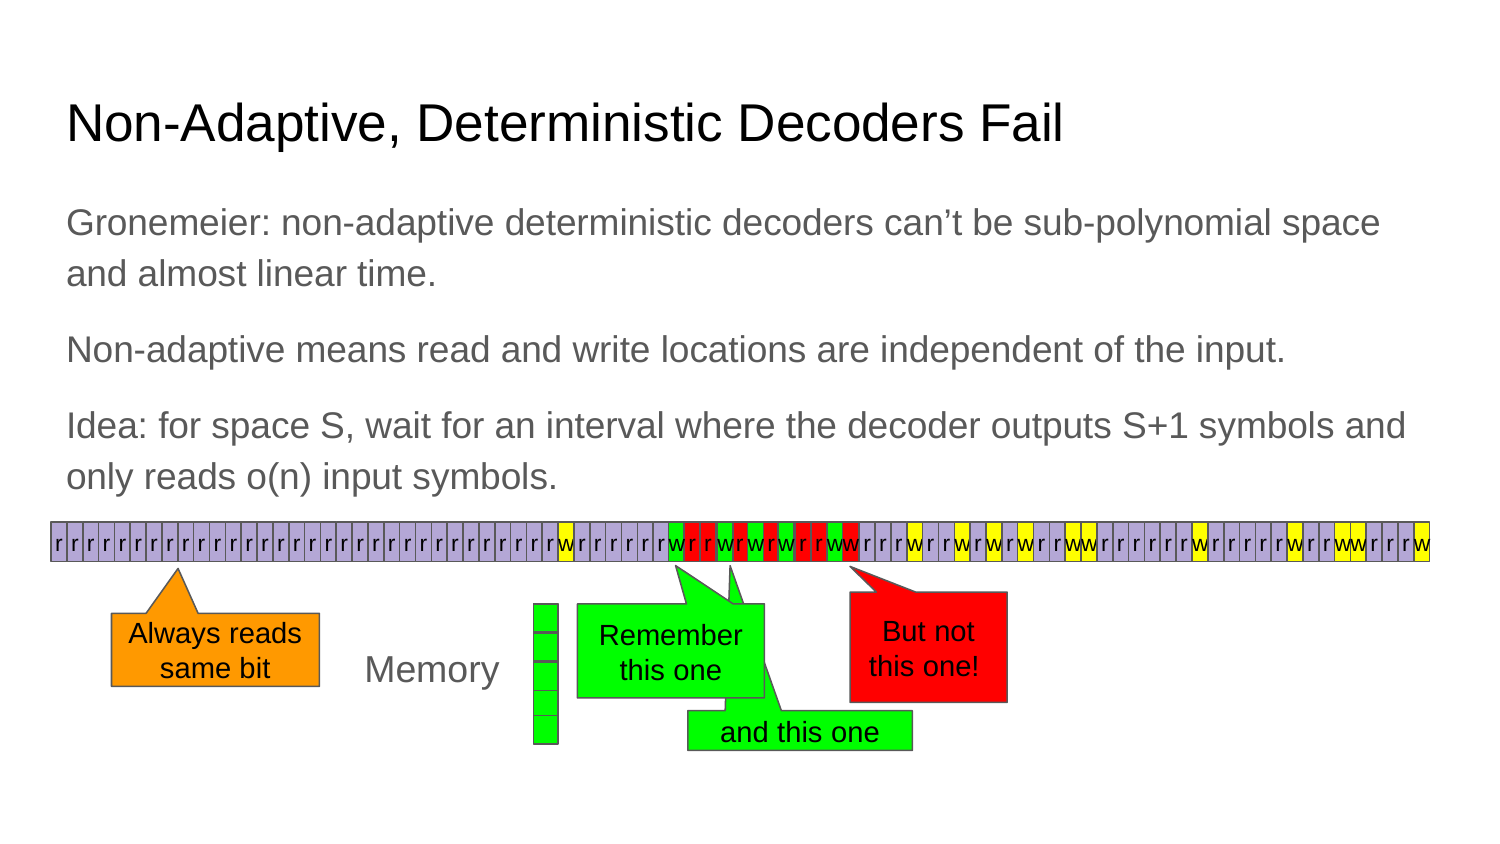

# Non-Adaptive, Deterministic Decoders Fail
Gronemeier: non-adaptive deterministic decoders can’t be sub-polynomial space and almost linear time.
Non-adaptive means read and write locations are independent of the input.
Idea: for space S, wait for an interval where the decoder outputs S+1 symbols and only reads o(n) input symbols.
r
r
r
r
r
r
r
r
r
r
r
r
r
r
r
r
r
r
r
r
r
r
r
r
r
r
r
r
r
r
r
r
w
r
r
r
r
r
r
w
r
r
w
r
w
r
w
r
r
w
w
r
r
r
w
r
r
w
r
w
r
w
r
r
w
w
r
r
r
r
r
r
w
r
r
r
r
r
w
r
r
w
w
r
r
r
w
w
r
r
r
r
r
r
w
w
w
w
w
But not this one!
Memory
Remember this one
Always reads same bit
and this one